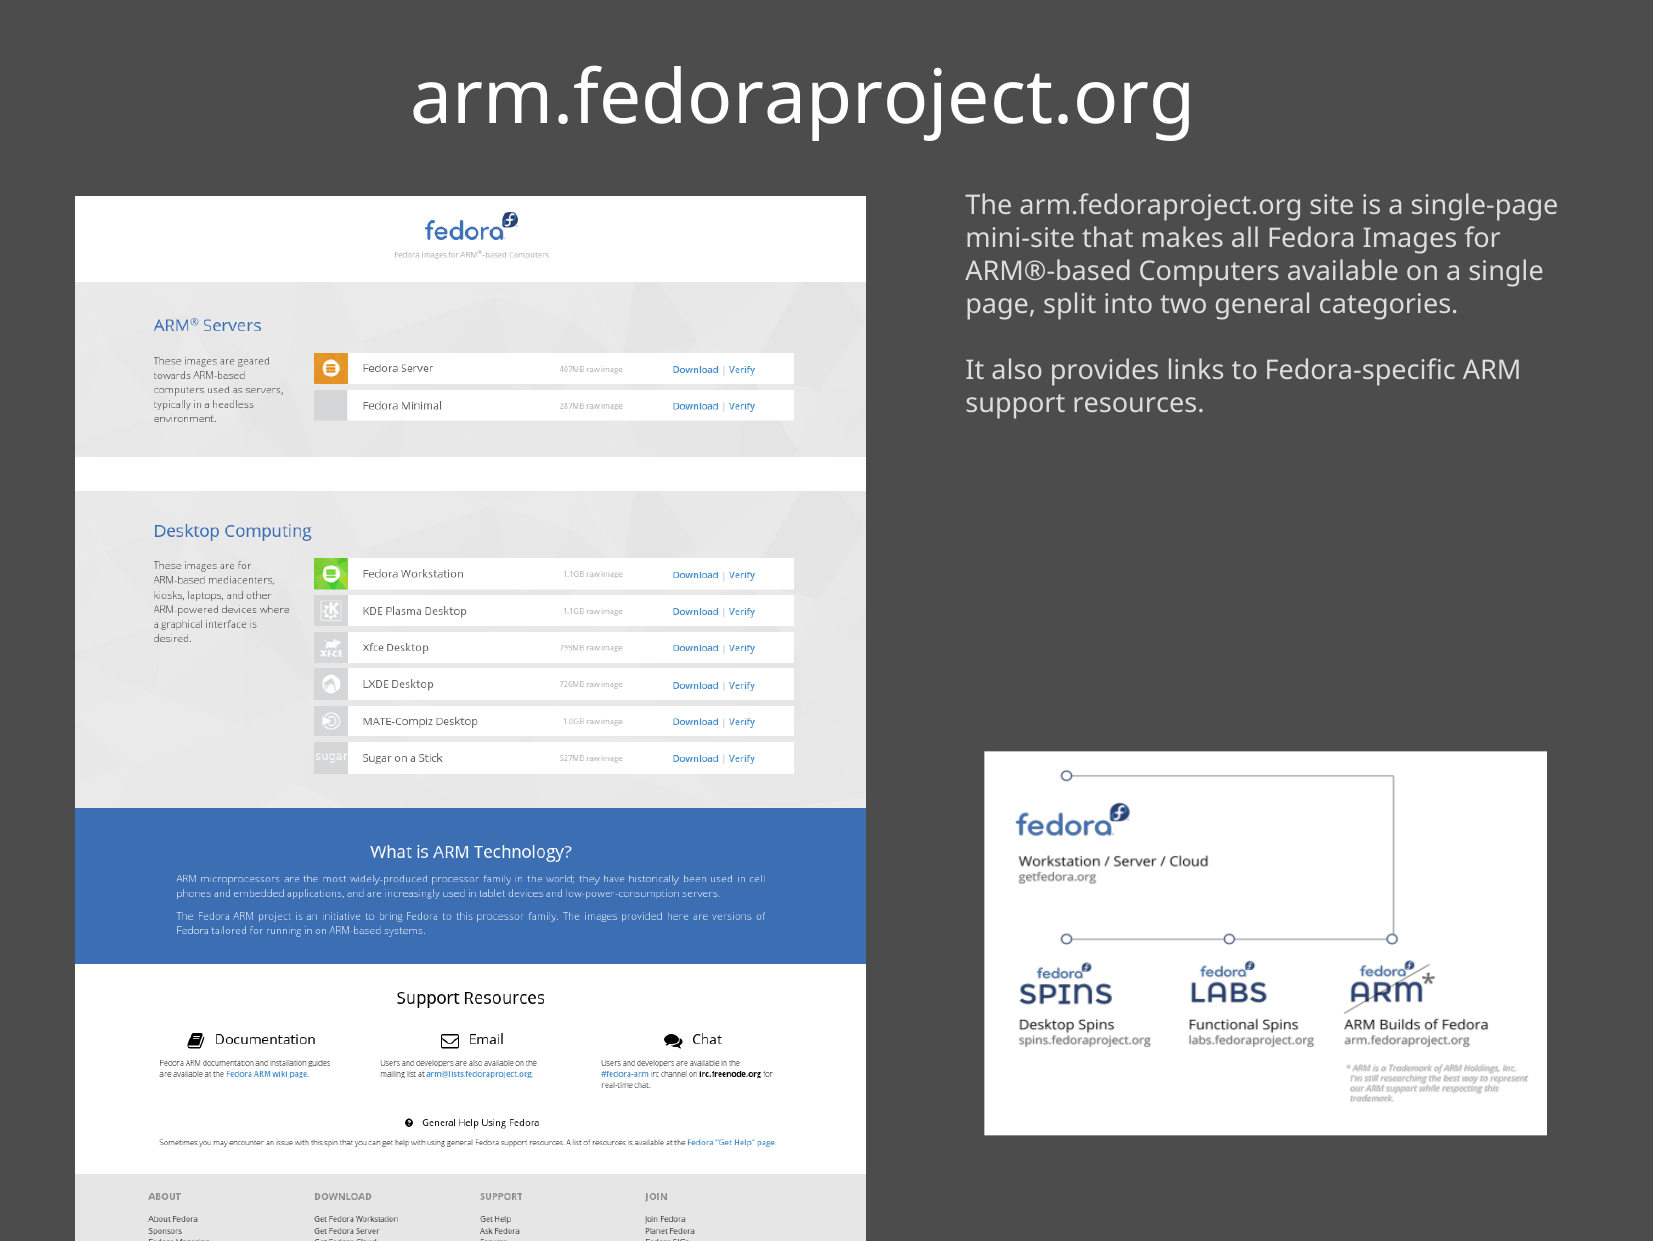

# arm.fedoraproject.org
The arm.fedoraproject.org site is a single-page mini-site that makes all Fedora Images for ARM®-based Computers available on a single page, split into two general categories.
It also provides links to Fedora-specific ARM support resources.